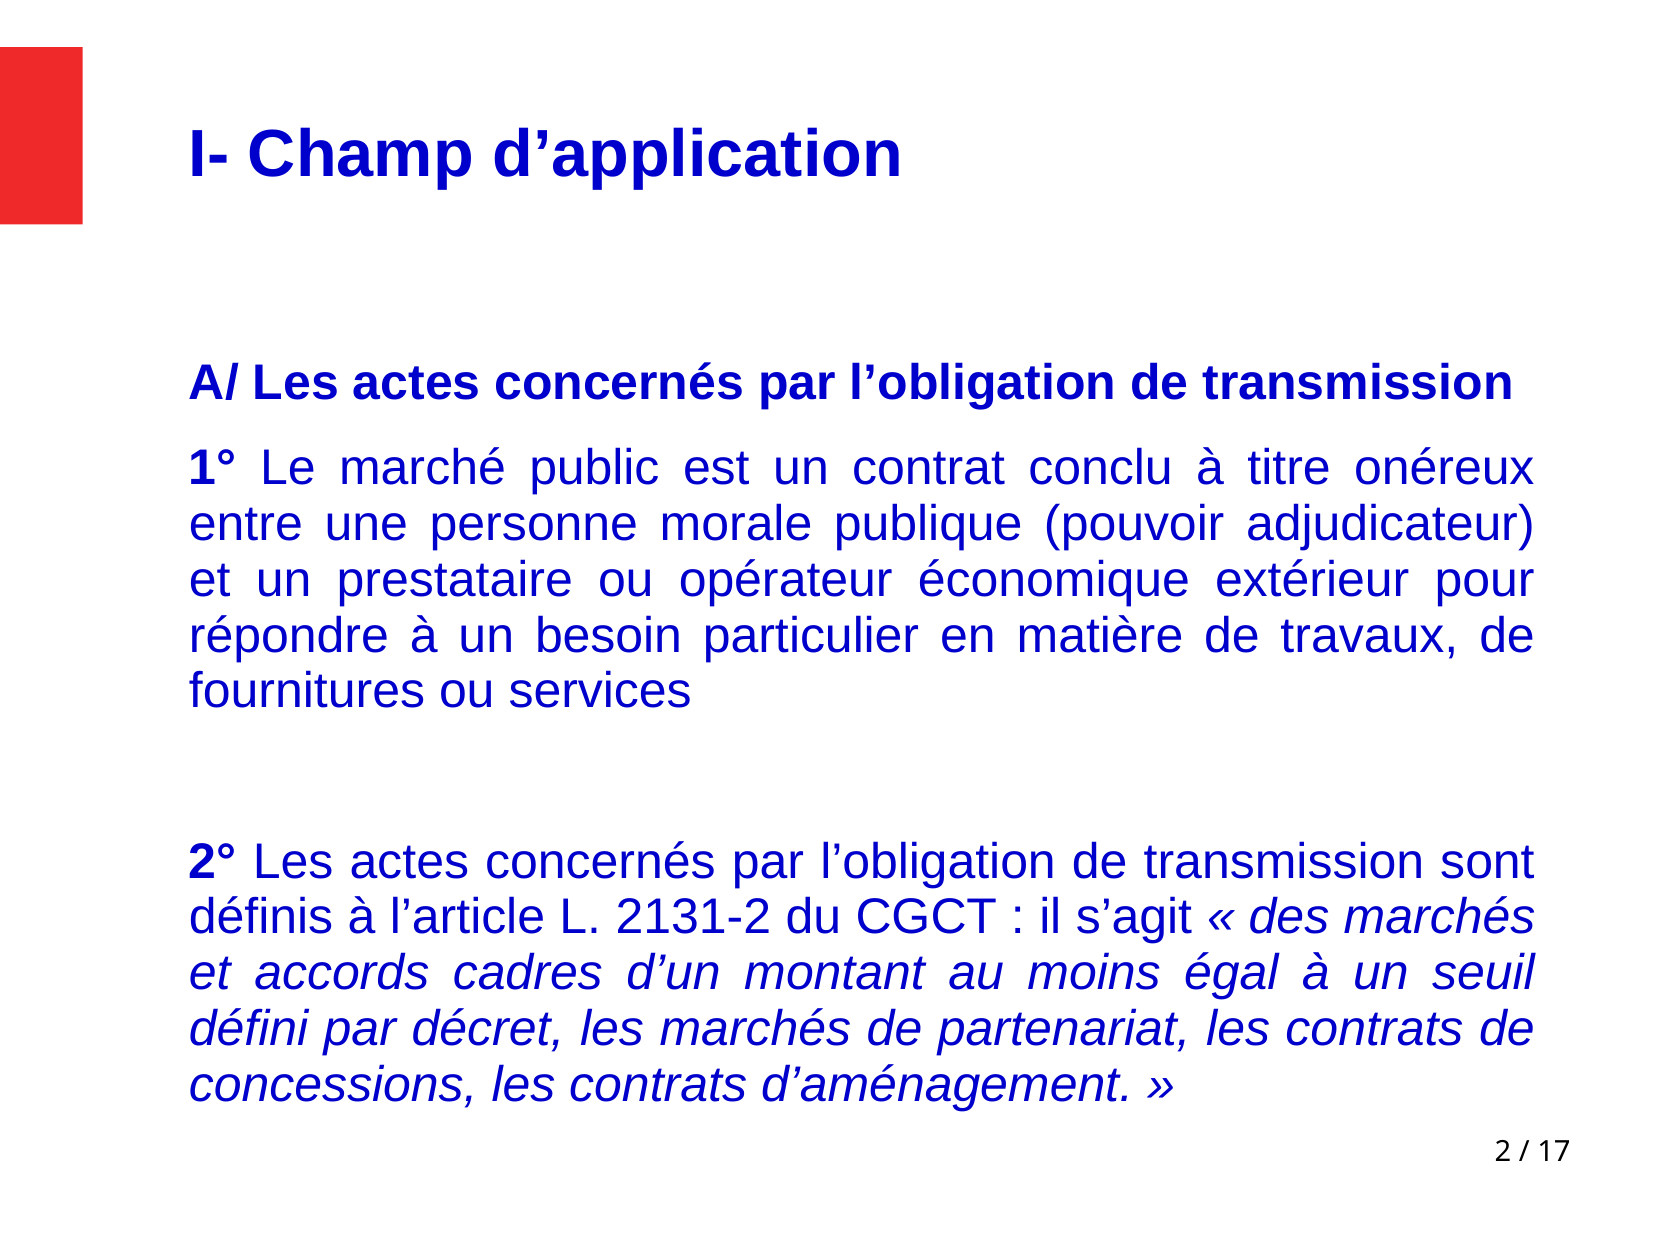

# I- Champ d’application
A/ Les actes concernés par l’obligation de transmission
1° Le marché public est un contrat conclu à titre onéreux entre une personne morale publique (pouvoir adjudicateur) et un prestataire ou opérateur économique extérieur pour répondre à un besoin particulier en matière de travaux, de fournitures ou services
2° Les actes concernés par l’obligation de transmission sont définis à l’article L. 2131-2 du CGCT : il s’agit « des marchés et accords cadres d’un montant au moins égal à un seuil défini par décret, les marchés de partenariat, les contrats de concessions, les contrats d’aménagement. »
2